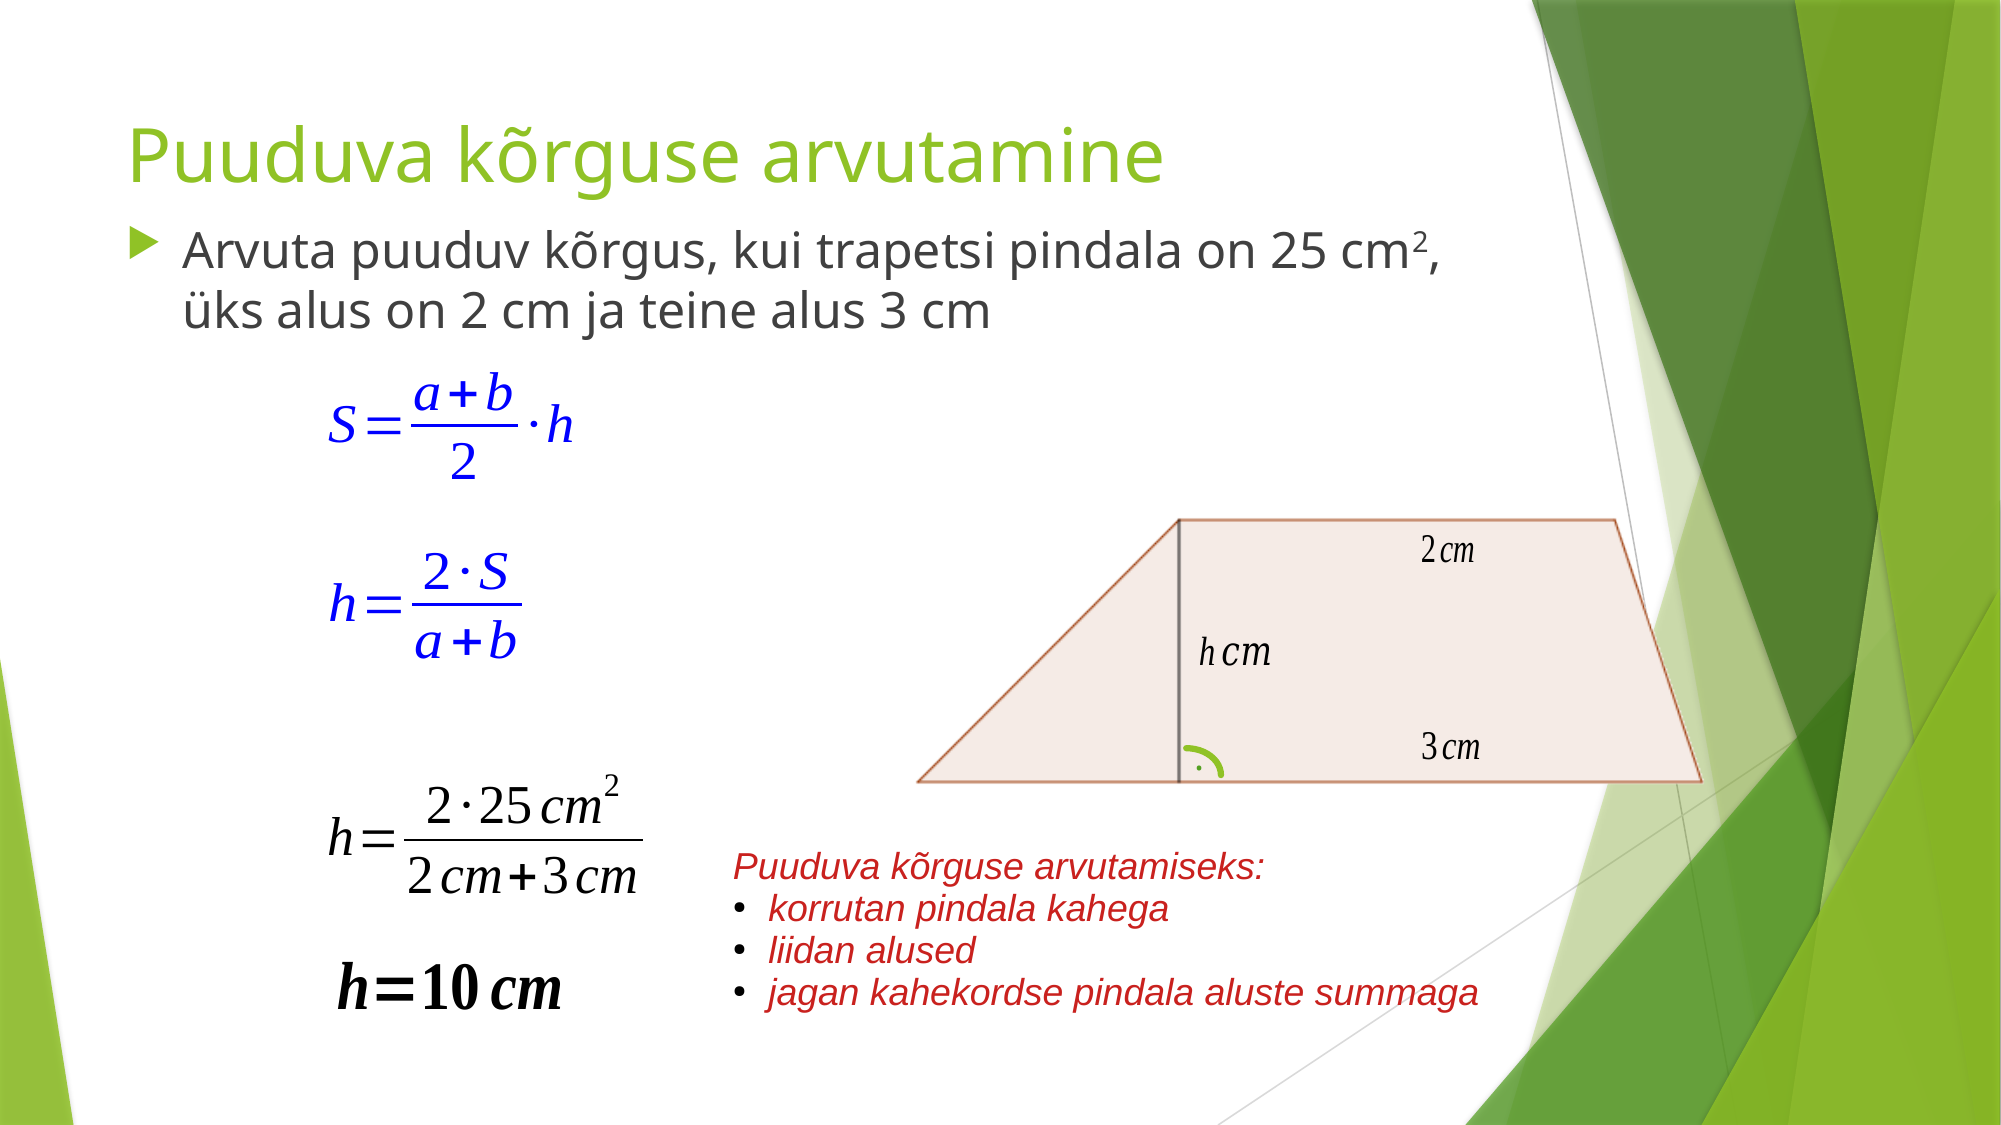

# Puuduva kõrguse arvutamine
Arvuta puuduv kõrgus, kui trapetsi pindala on 25 cm2, üks alus on 2 cm ja teine alus 3 cm
.
Puuduva kõrguse arvutamiseks:
korrutan pindala kahega
liidan alused
jagan kahekordse pindala aluste summaga